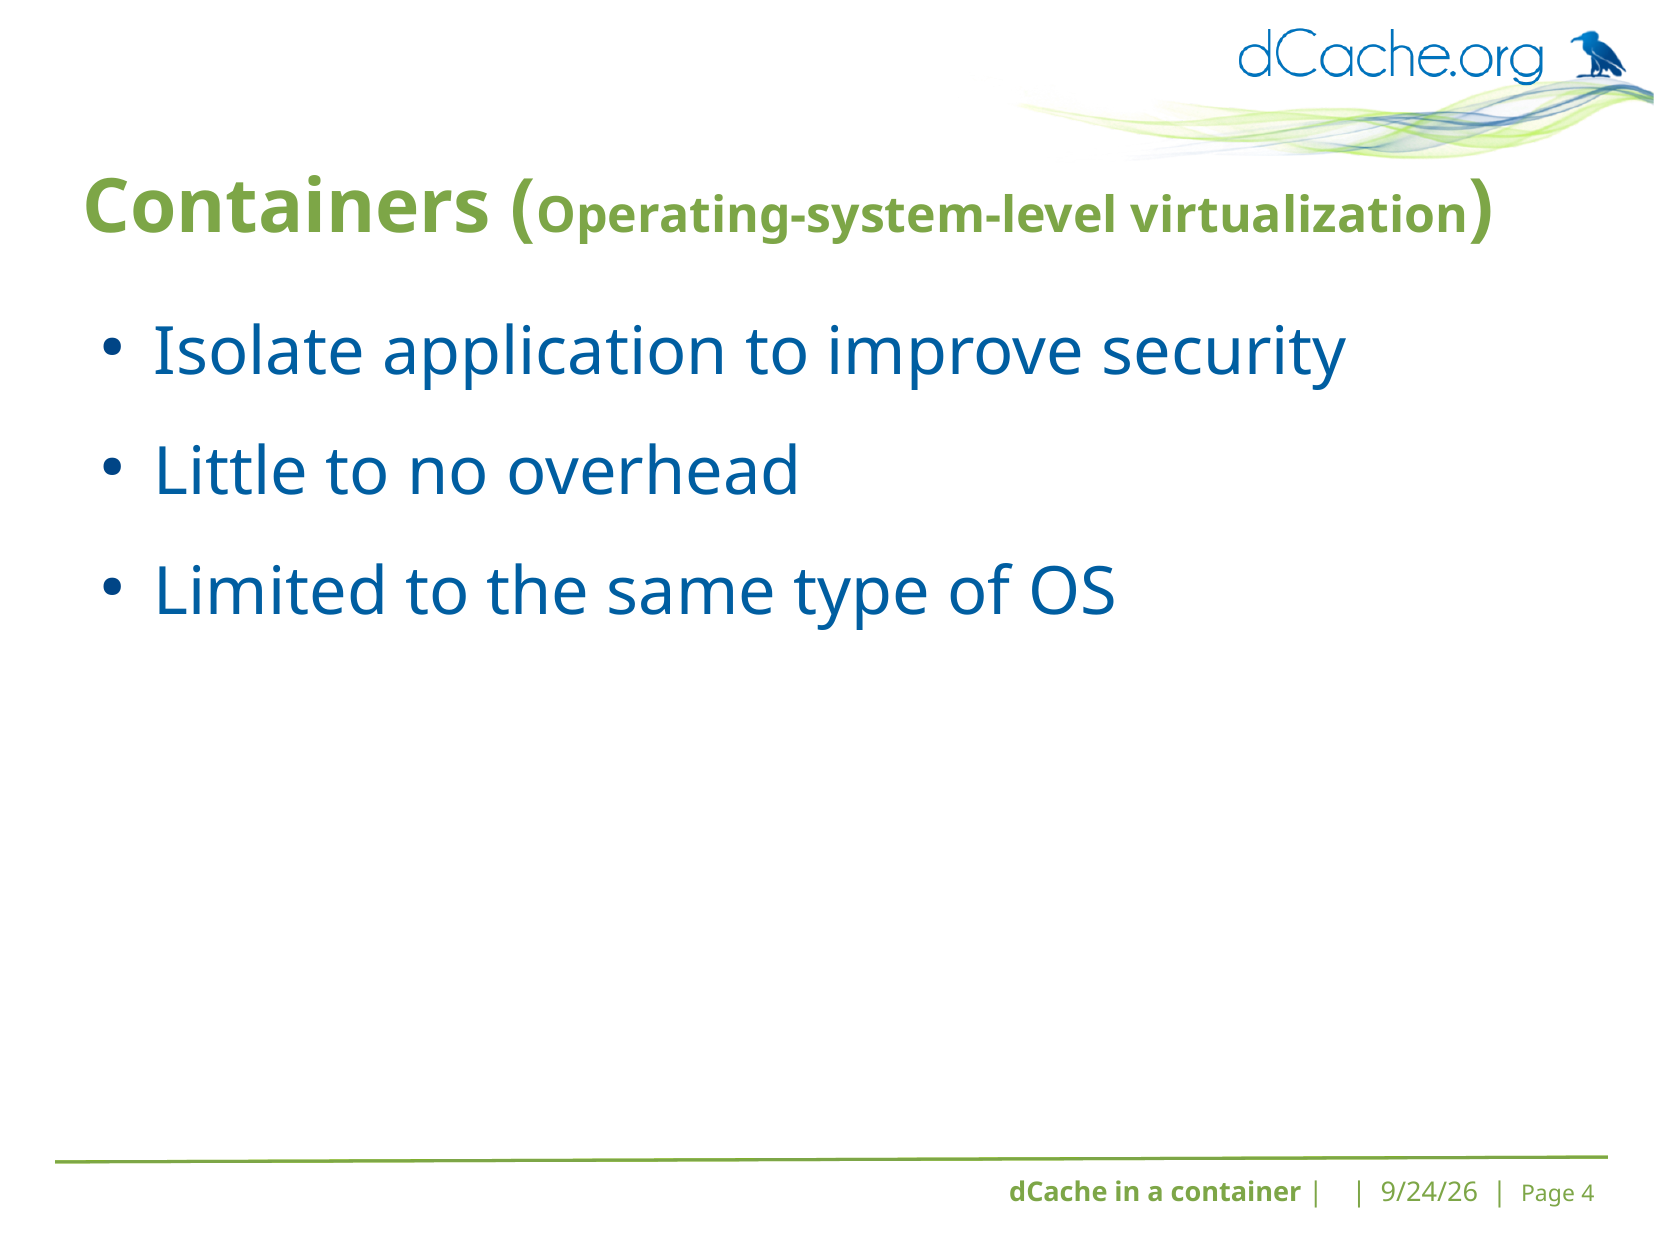

# Containers (Operating-system-level virtualization)
Isolate application to improve security
Little to no overhead
Limited to the same type of OS
4